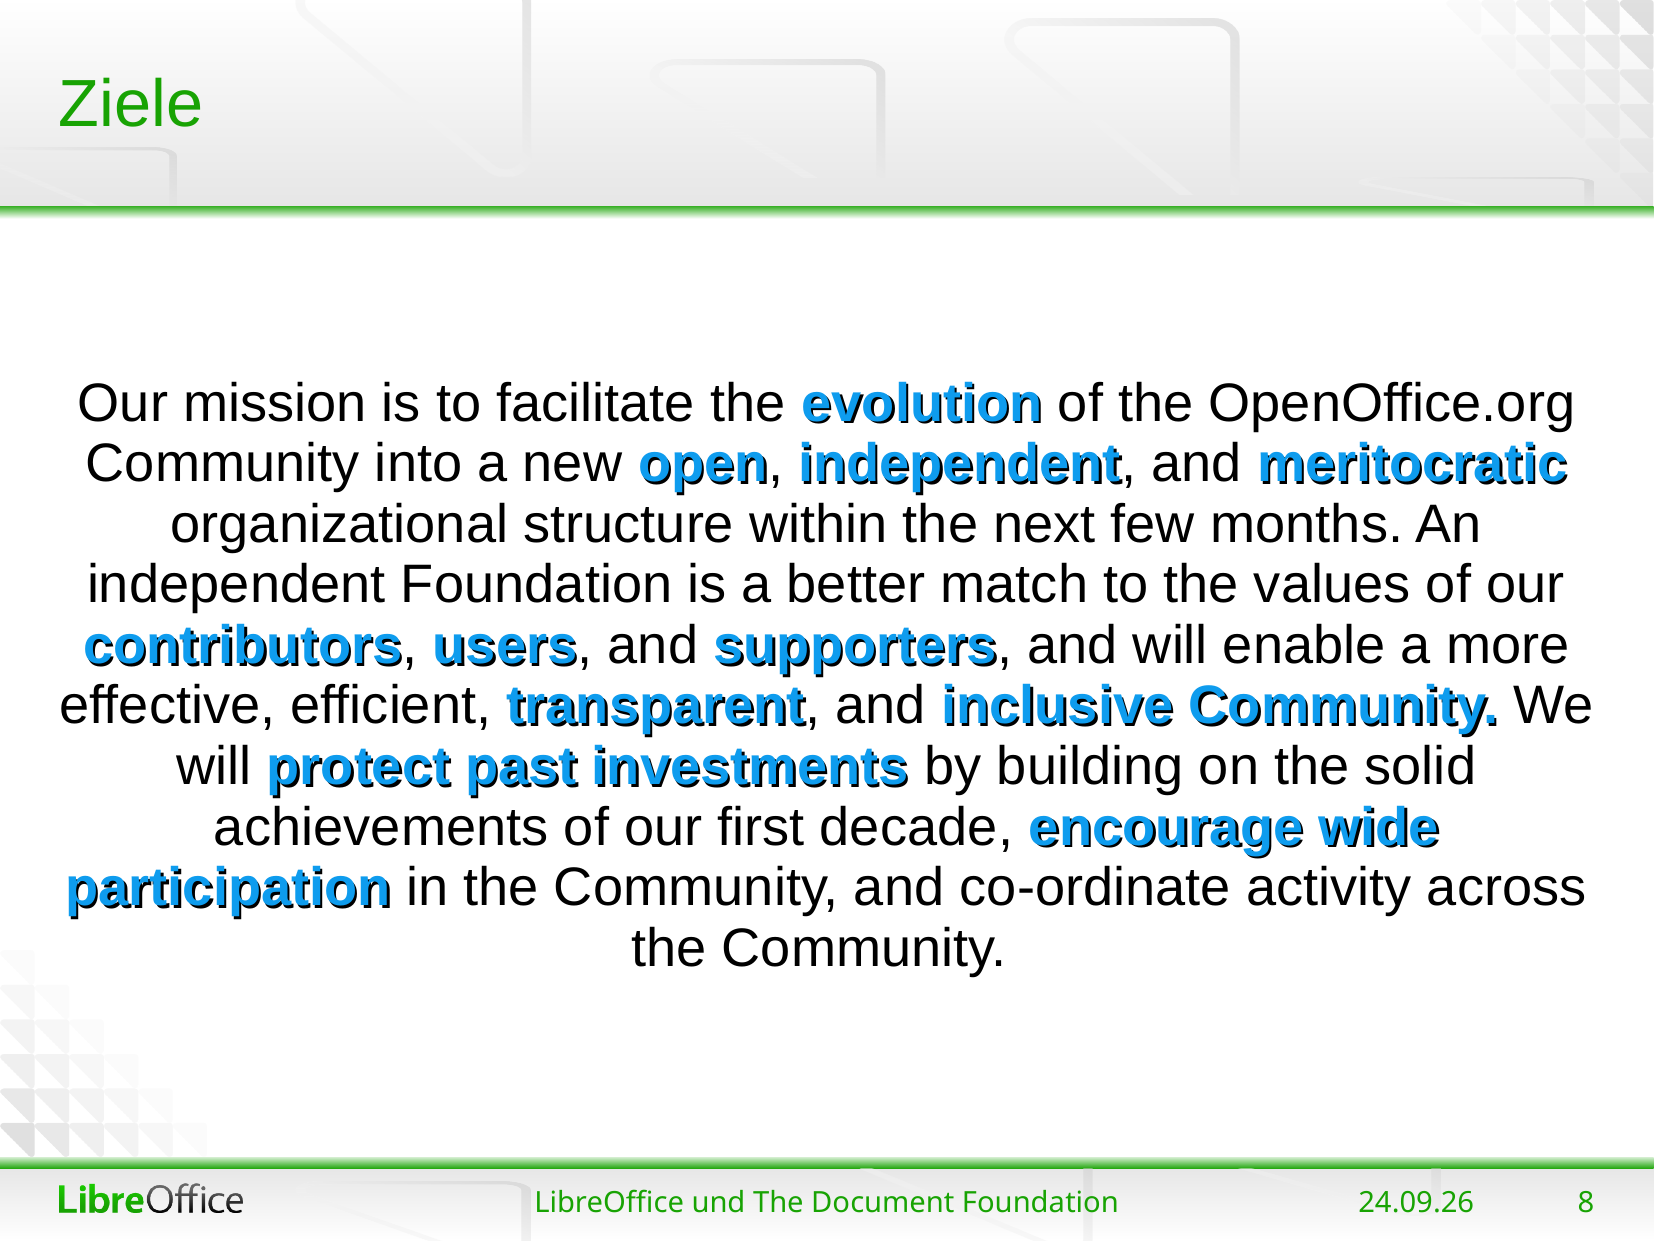

# Ziele
Our mission is to facilitate the evolution of the OpenOffice.org Community into a new open, independent, and meritocratic organizational structure within the next few months. An independent Foundation is a better match to the values of our contributors, users, and supporters, and will enable a more effective, efficient, transparent, and inclusive Community. We will protect past investments by building on the solid achievements of our first decade, encourage wide participation in the Community, and co-ordinate activity across the Community.
LibreOffice und The Document Foundation
8